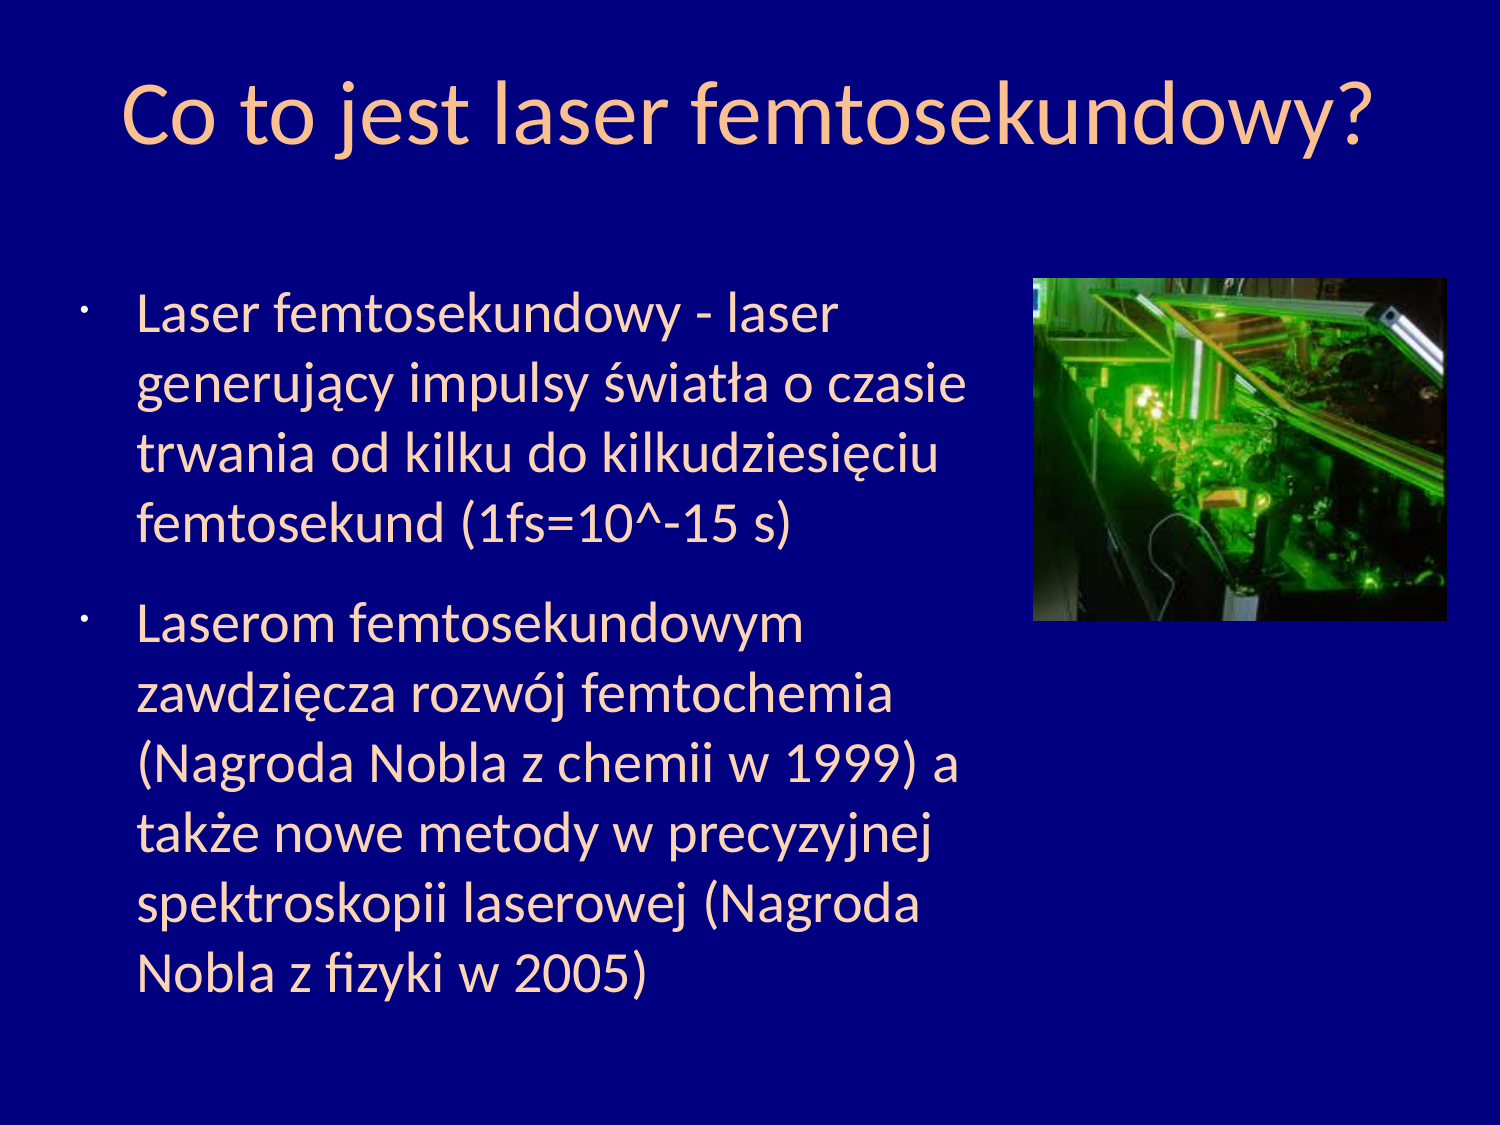

# Co to jest laser femtosekundowy?
Laser femtosekundowy - laser generujący impulsy światła o czasie trwania od kilku do kilkudziesięciu femtosekund (1fs=10^-15 s)
Laserom femtosekundowym zawdzięcza rozwój femtochemia (Nagroda Nobla z chemii w 1999) a także nowe metody w precyzyjnej spektroskopii laserowej (Nagroda Nobla z fizyki w 2005)